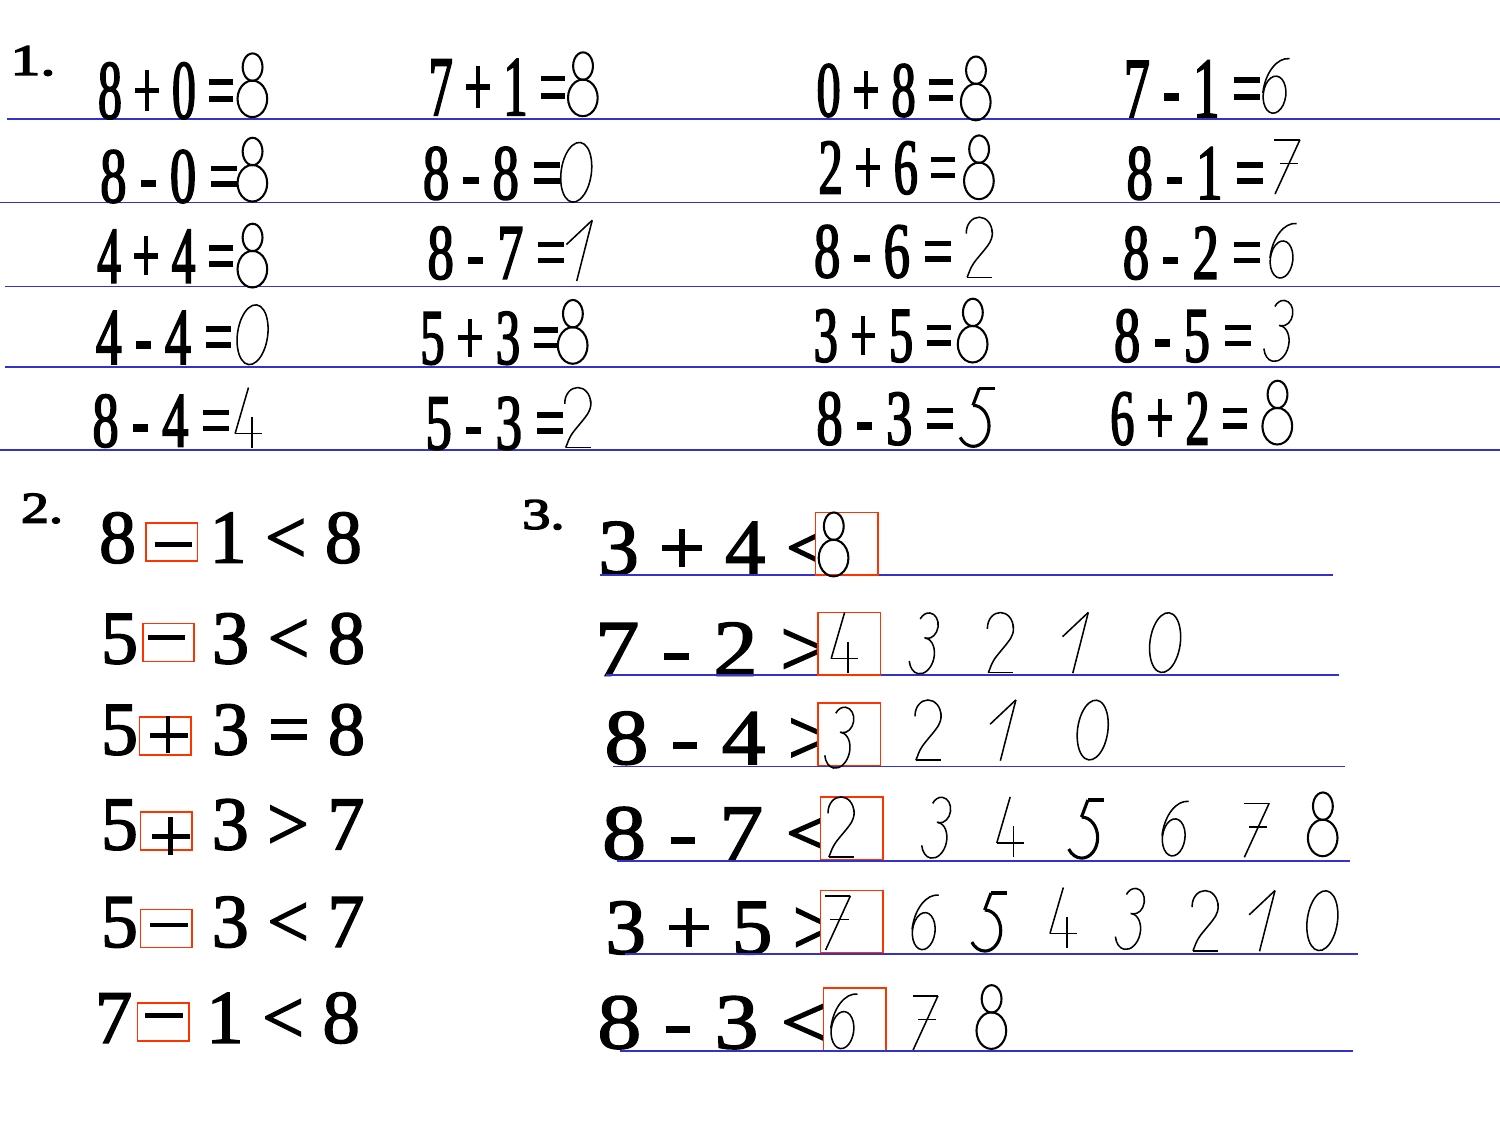

# Sčít. Odčít. zpaměti
1.
7 + 1 =
8 - 8 =
8 - 7 =
5 + 3 =
5 - 3 =
7 - 1 =
8 - 1 =
8 - 2 =
8 - 5 =
6 + 2 =
8 + 0 =
8 - 0 =
4 + 4 =
4 - 4 =
8 - 4 =
0 + 8 =
2 + 6 =
8 - 6 =
3 + 5 =
8 - 3 =
2.
3.
8 1 < 8
5 3 < 8
5 3 = 8
5 3 > 7
5 3 < 7
7 1 < 8
3 + 4 <
7 - 2 >
8 - 4 >
8 - 7 <
3 + 5 >
8 - 3 <